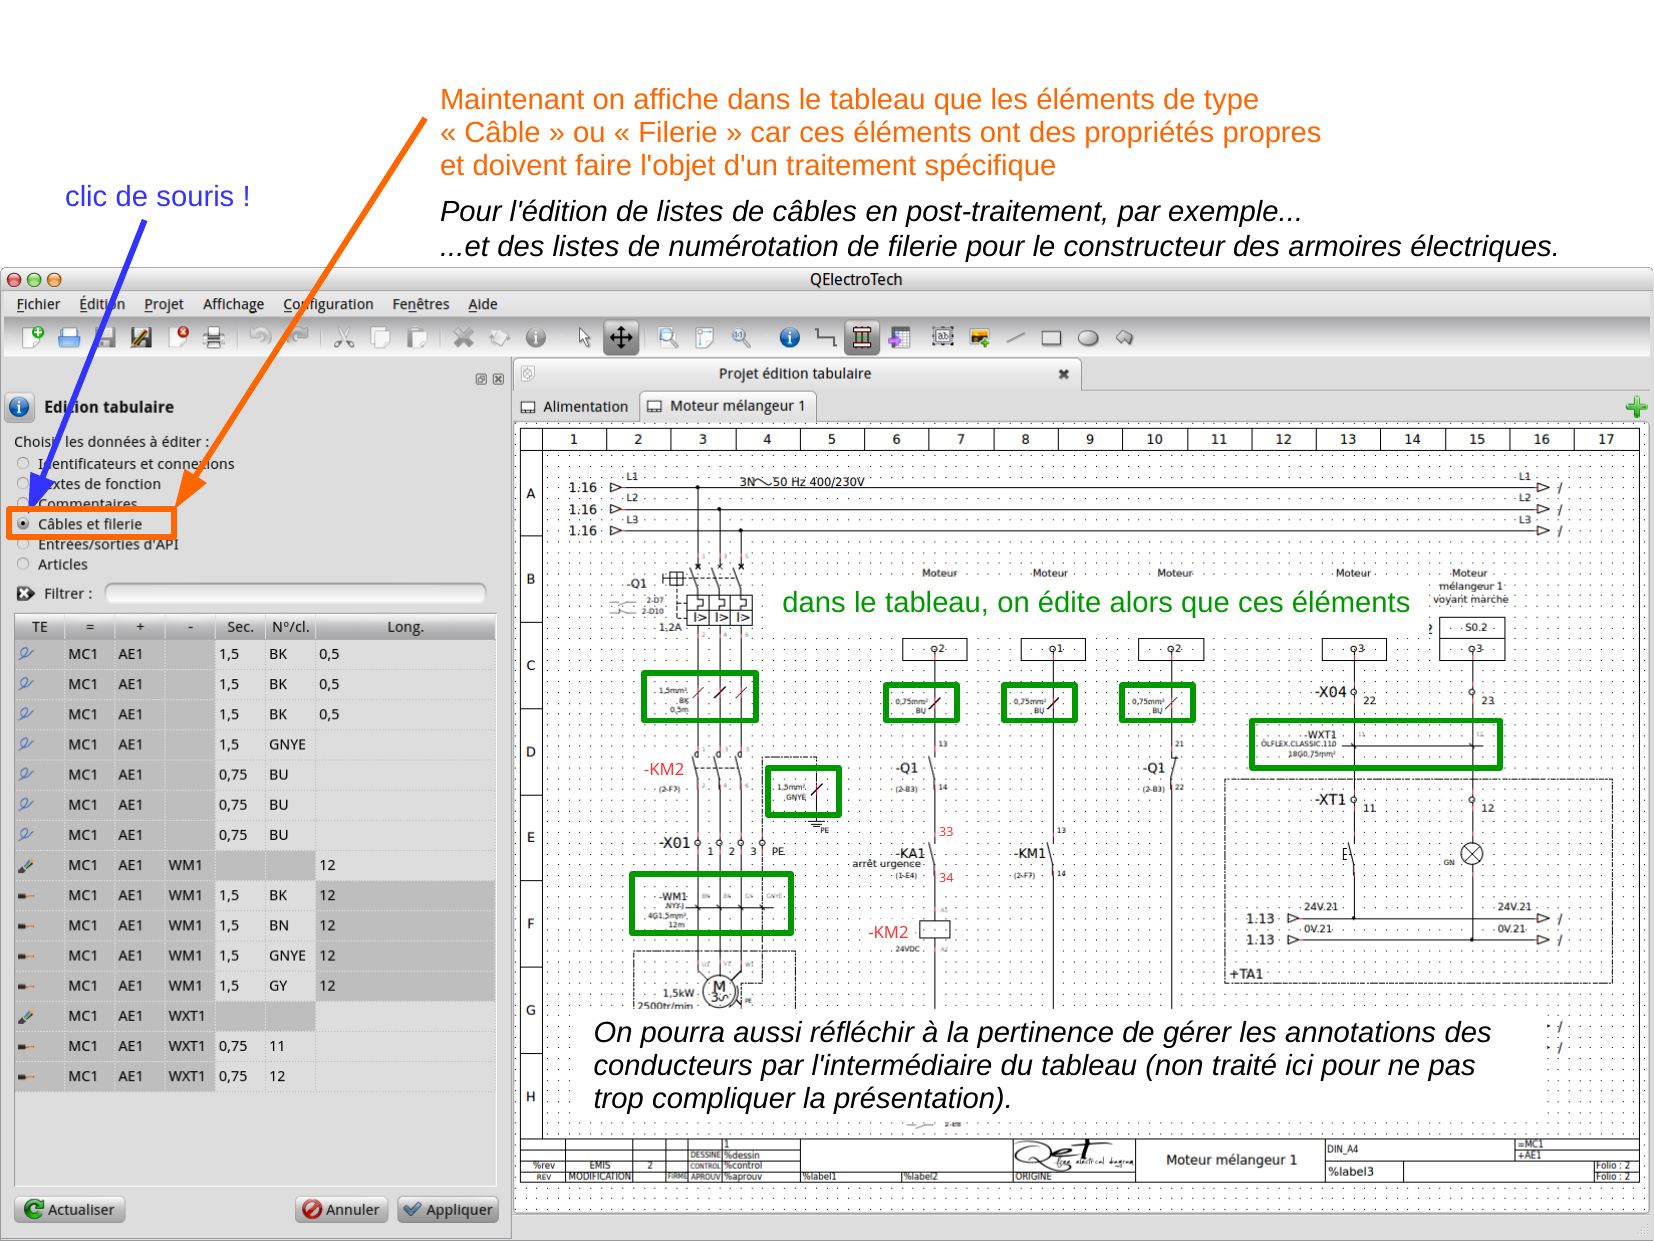

Maintenant on affiche dans le tableau que les éléments de type « Câble » ou « Filerie » car ces éléments ont des propriétés propres et doivent faire l'objet d'un traitement spécifique
clic de souris !
Pour l'édition de listes de câbles en post-traitement, par exemple...
...et des listes de numérotation de filerie pour le constructeur des armoires électriques.
dans le tableau, on édite alors que ces éléments
-KM2
33
34
-KM2
On pourra aussi réfléchir à la pertinence de gérer les annotations des conducteurs par l'intermédiaire du tableau (non traité ici pour ne pas trop compliquer la présentation).